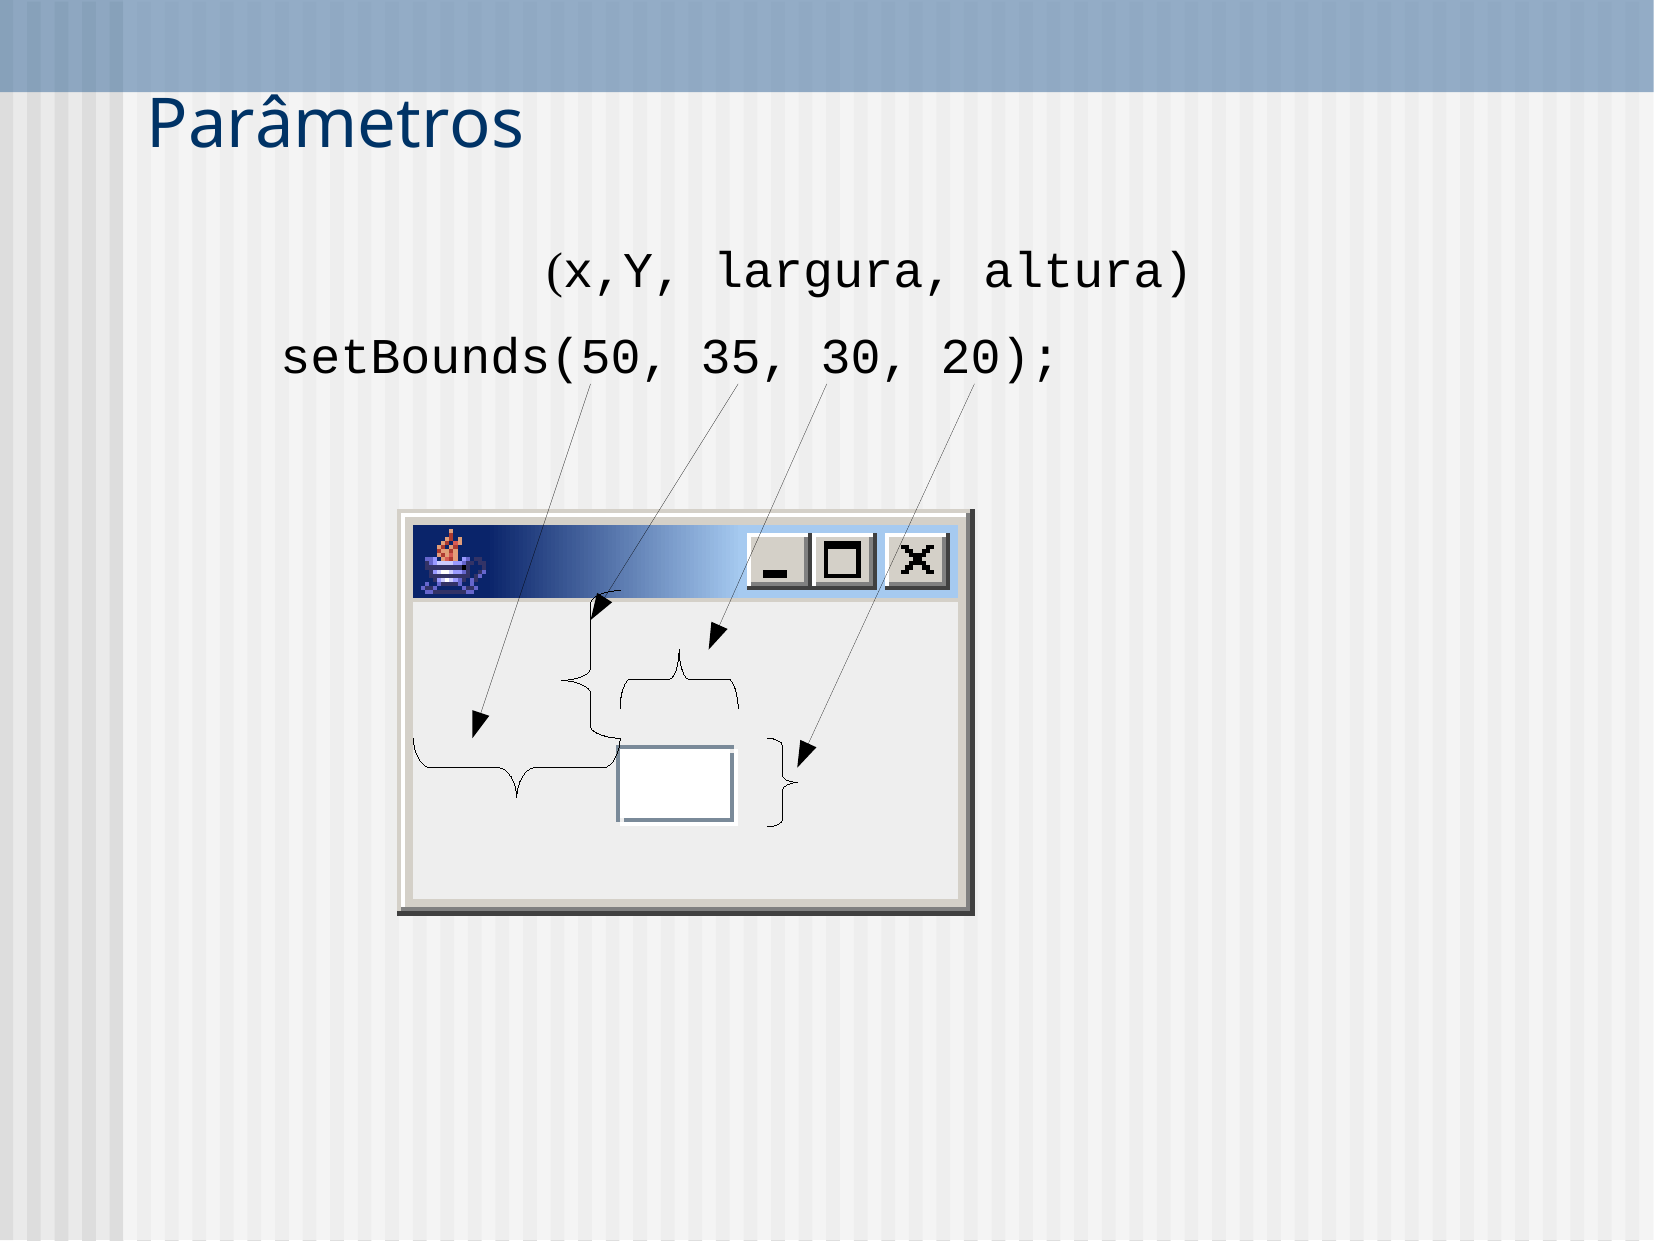

# Parâmetros
(x,Y, largura, altura)
setBounds(50, 35, 30, 20);